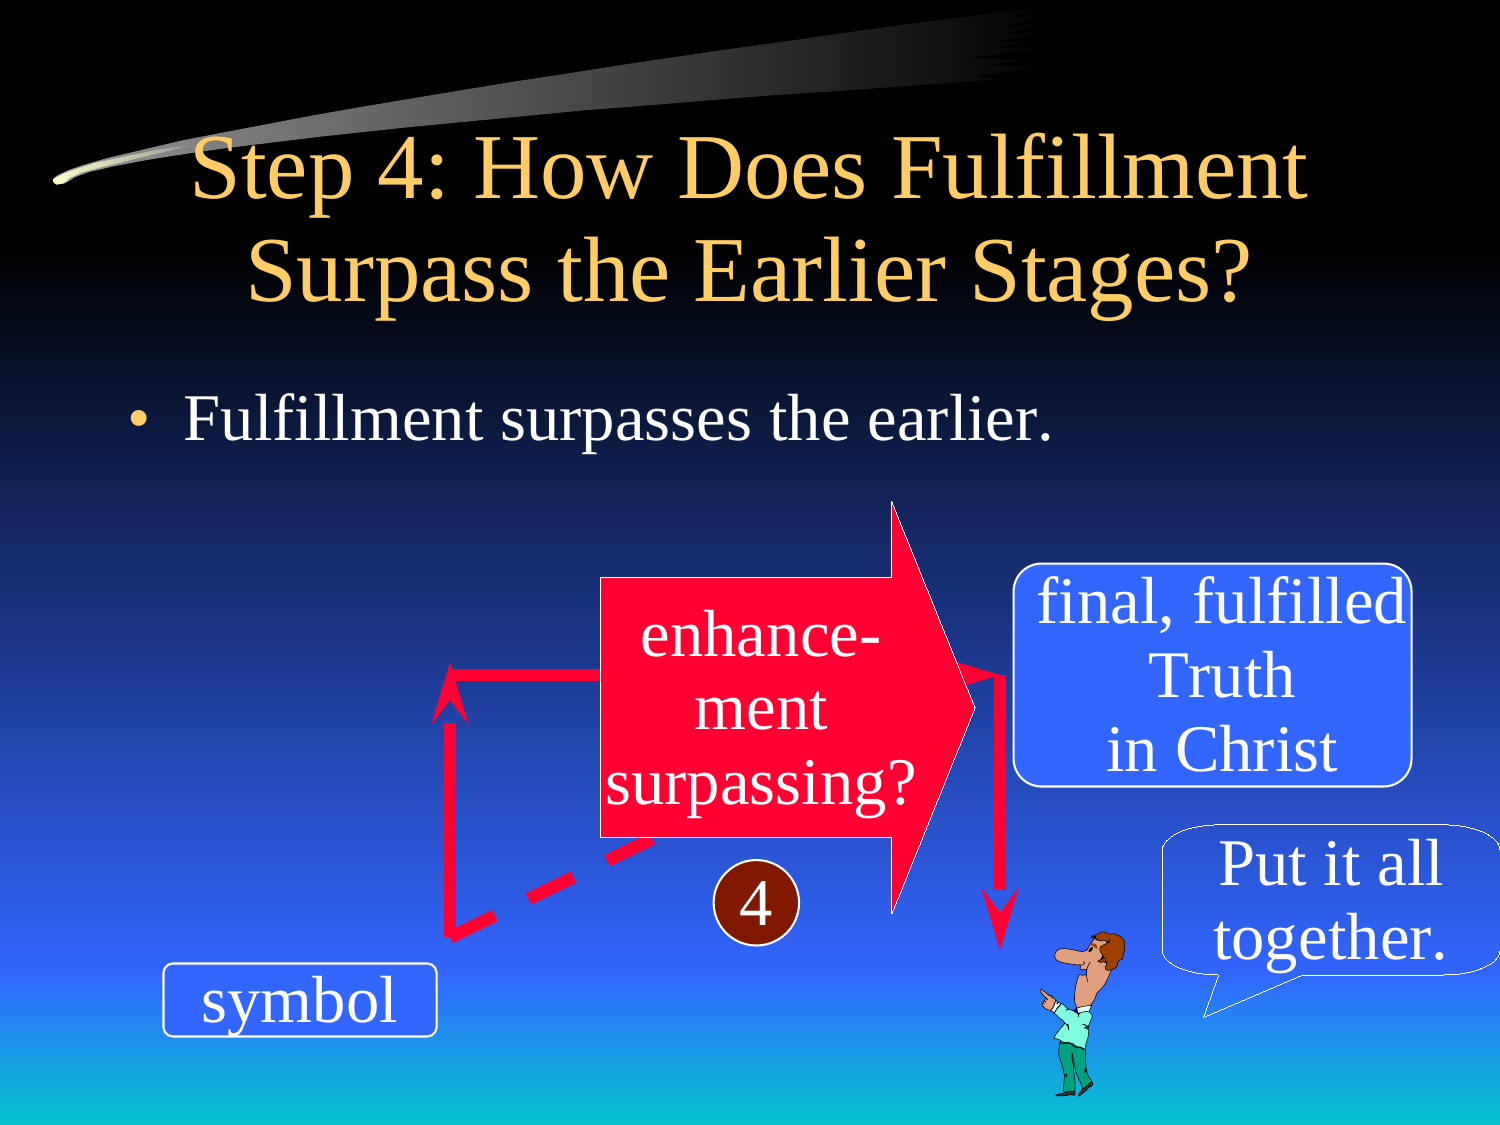

# Step 4: How Does Fulfillment Surpass the Earlier Stages?
Fulfillment surpasses the earlier.
enhance-
ment
surpassing?
final, fulfilled
Truth
in Christ
Put it all
together.
4
symbol